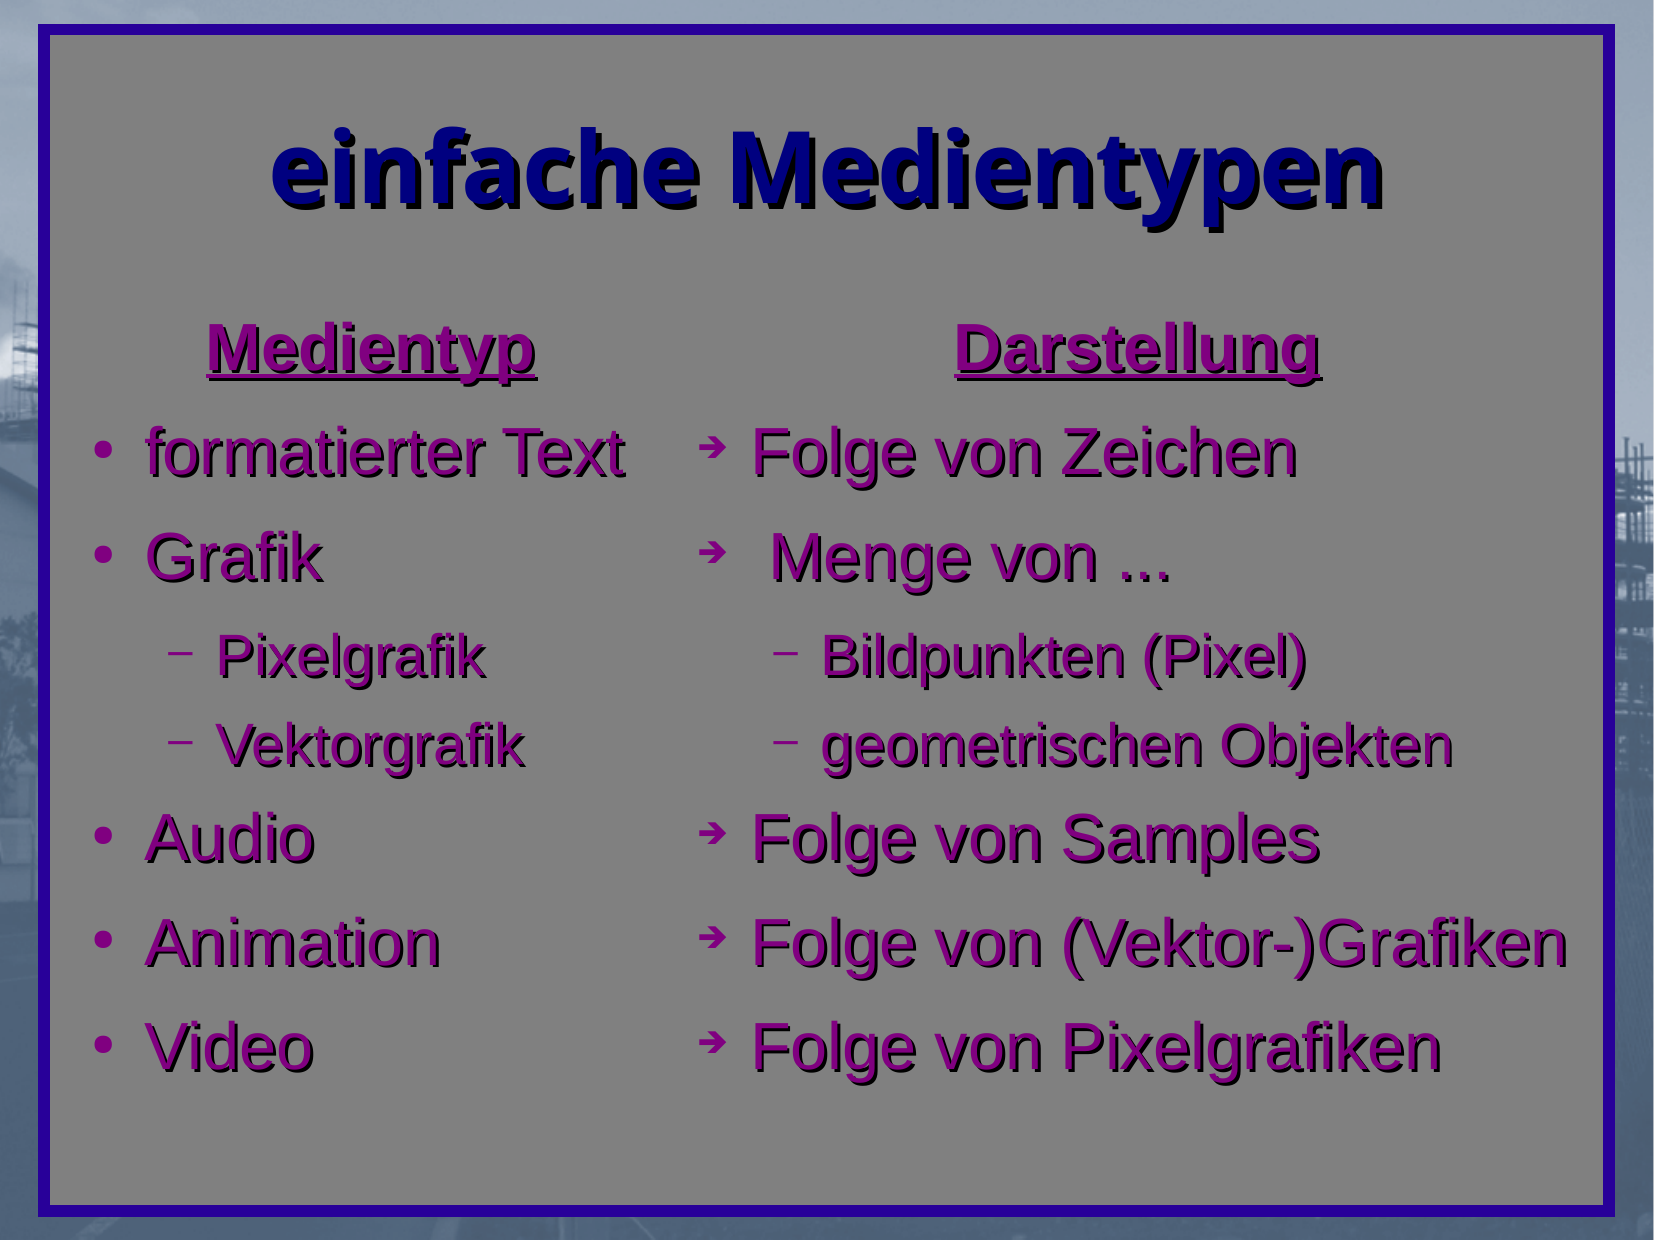

# einfache Medientypen
Medientyp
formatierter Text
Grafik
Pixelgrafik
Vektorgrafik
Audio
Animation
Video
Darstellung
Folge von Zeichen
 Menge von ...
Bildpunkten (Pixel)
geometrischen Objekten
Folge von Samples
Folge von (Vektor-)Grafiken
Folge von Pixelgrafiken